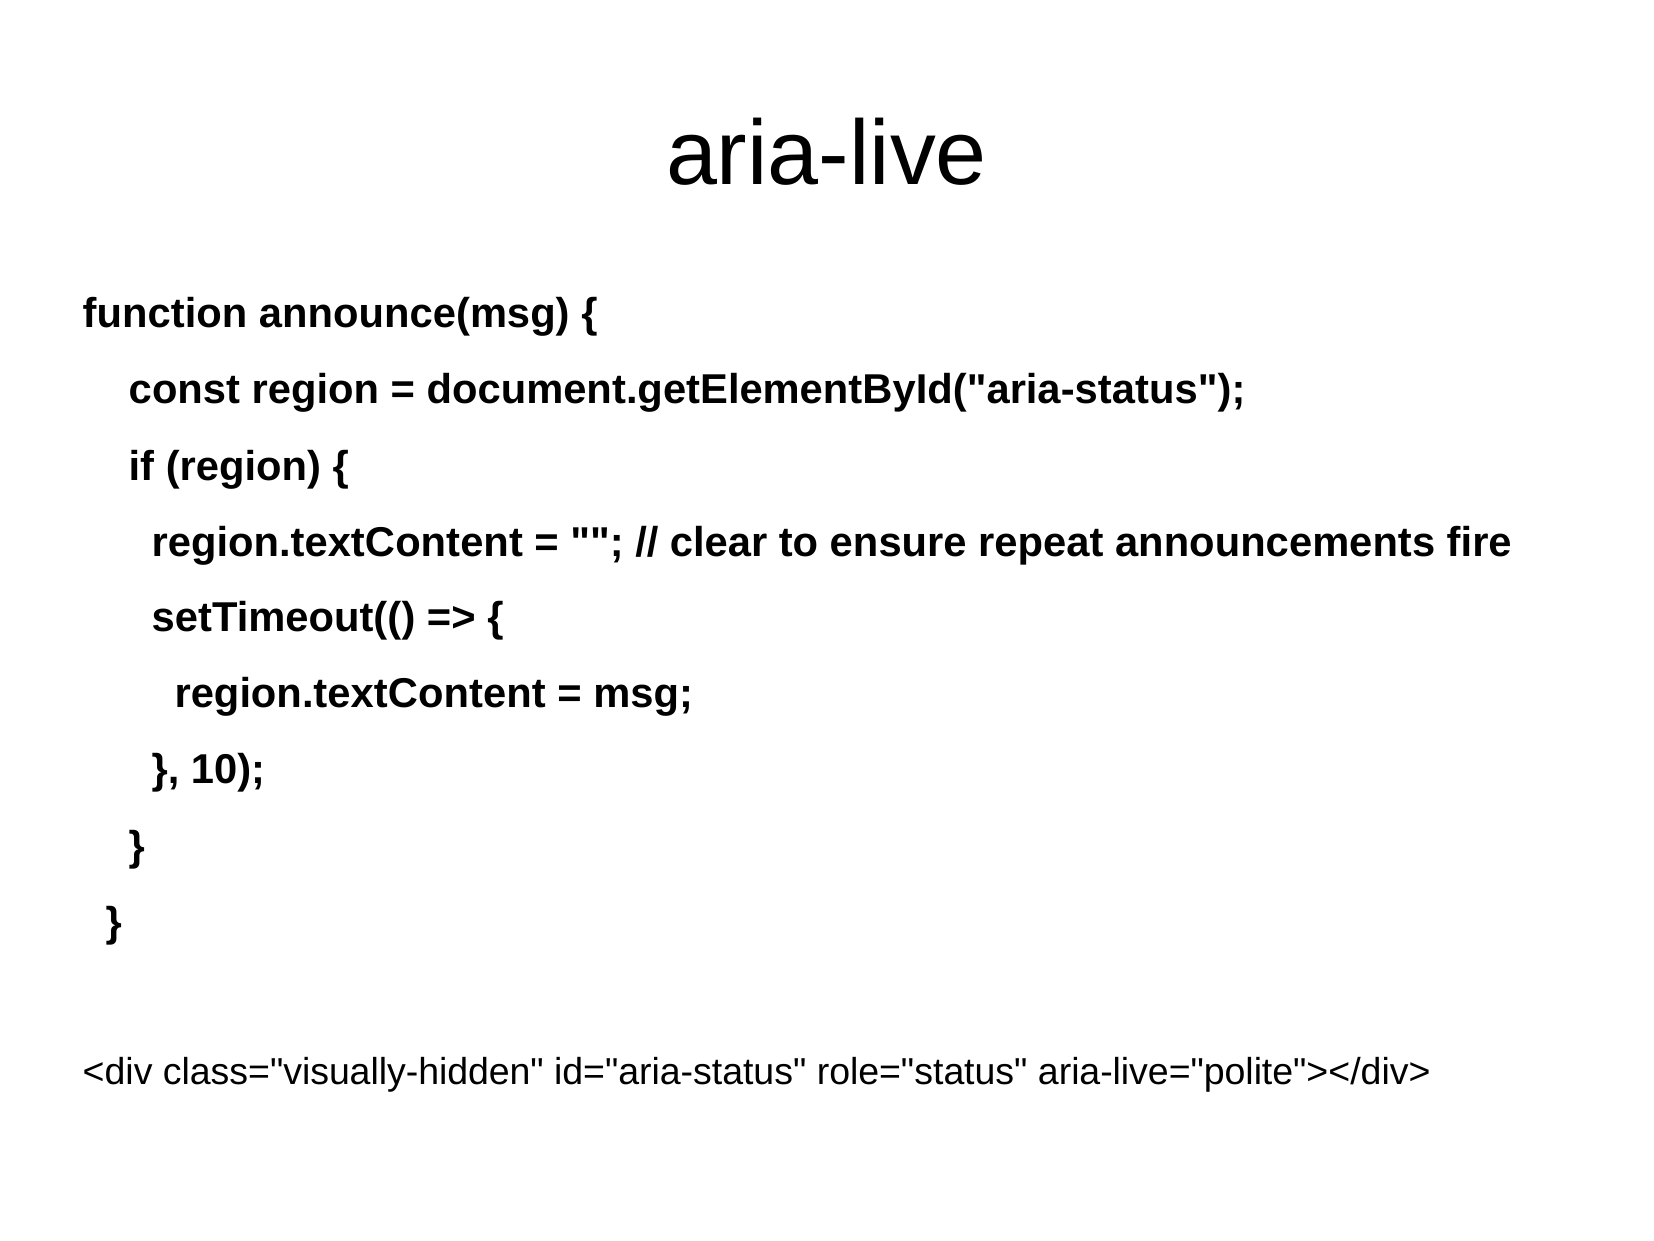

# aria-live
function announce(msg) {
 const region = document.getElementById("aria-status");
 if (region) {
 region.textContent = ""; // clear to ensure repeat announcements fire
 setTimeout(() => {
 region.textContent = msg;
 }, 10);
 }
 }
<div class="visually-hidden" id="aria-status" role="status" aria-live="polite"></div>